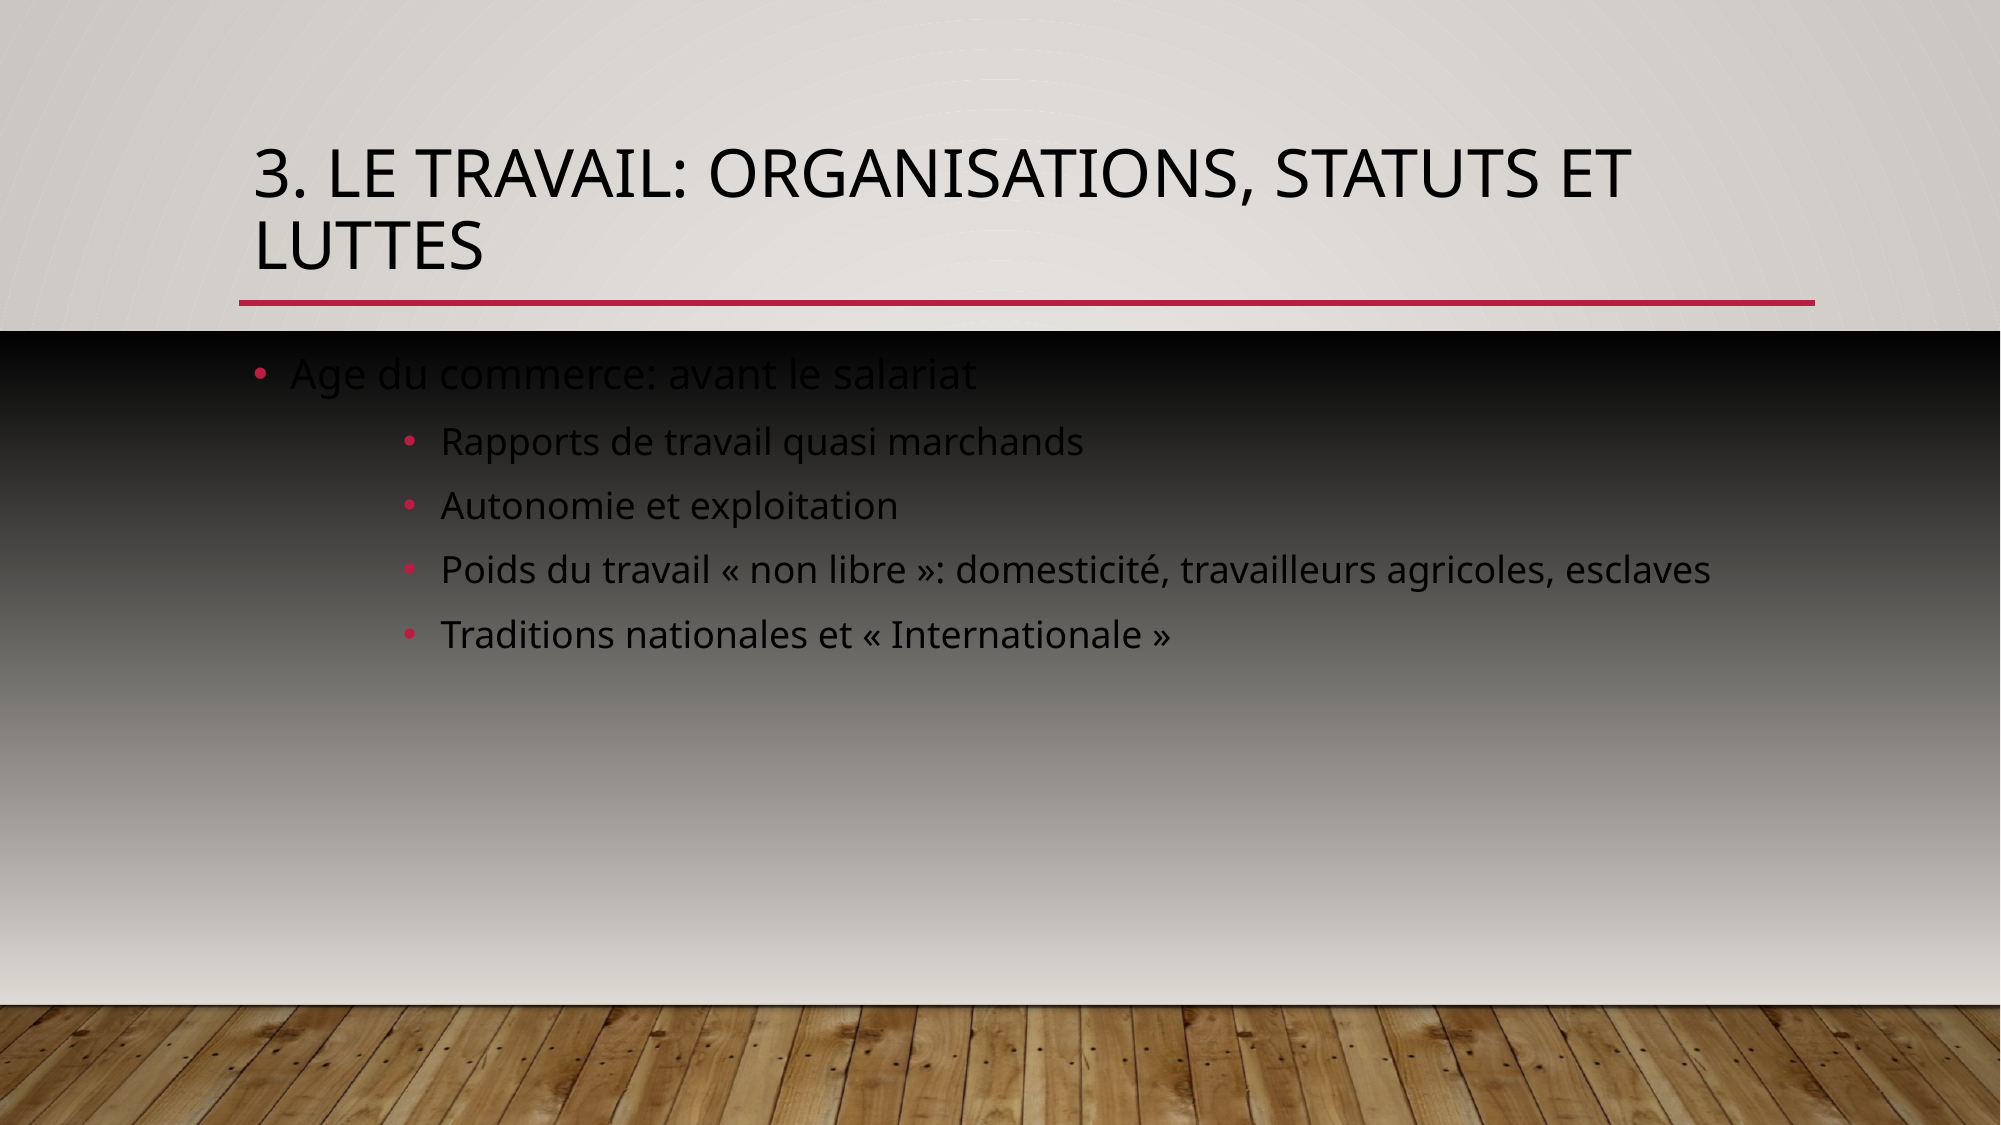

# 3. Le travail: organisations, statuts et luttes
Age du commerce: avant le salariat
Rapports de travail quasi marchands
Autonomie et exploitation
Poids du travail « non libre »: domesticité, travailleurs agricoles, esclaves
Traditions nationales et « Internationale »